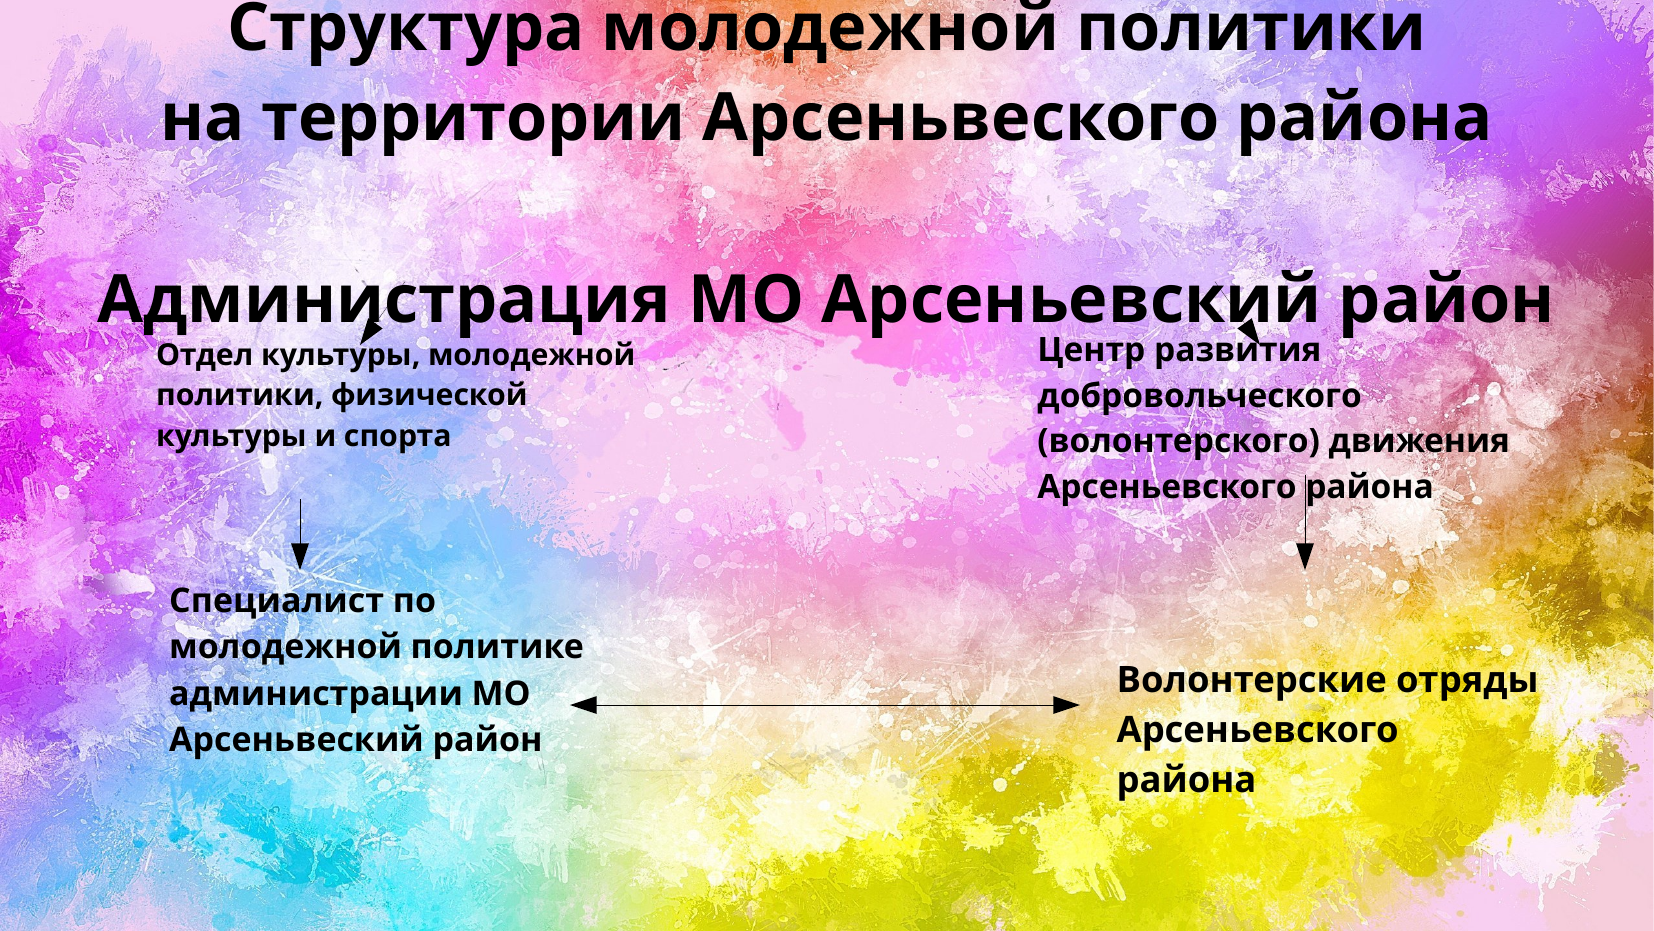

Структура молодежной политики
на территории Арсеньвеского района
Администрация МО Арсеньевский район
Центр развития добровольческого (волонтерского) движения Арсеньевского района
# Отдел культуры, молодежной политики, физической культуры и спорта
Специалист по молодежной политике администрации МО Арсеньвеский район
Волонтерские отряды Арсеньевского района